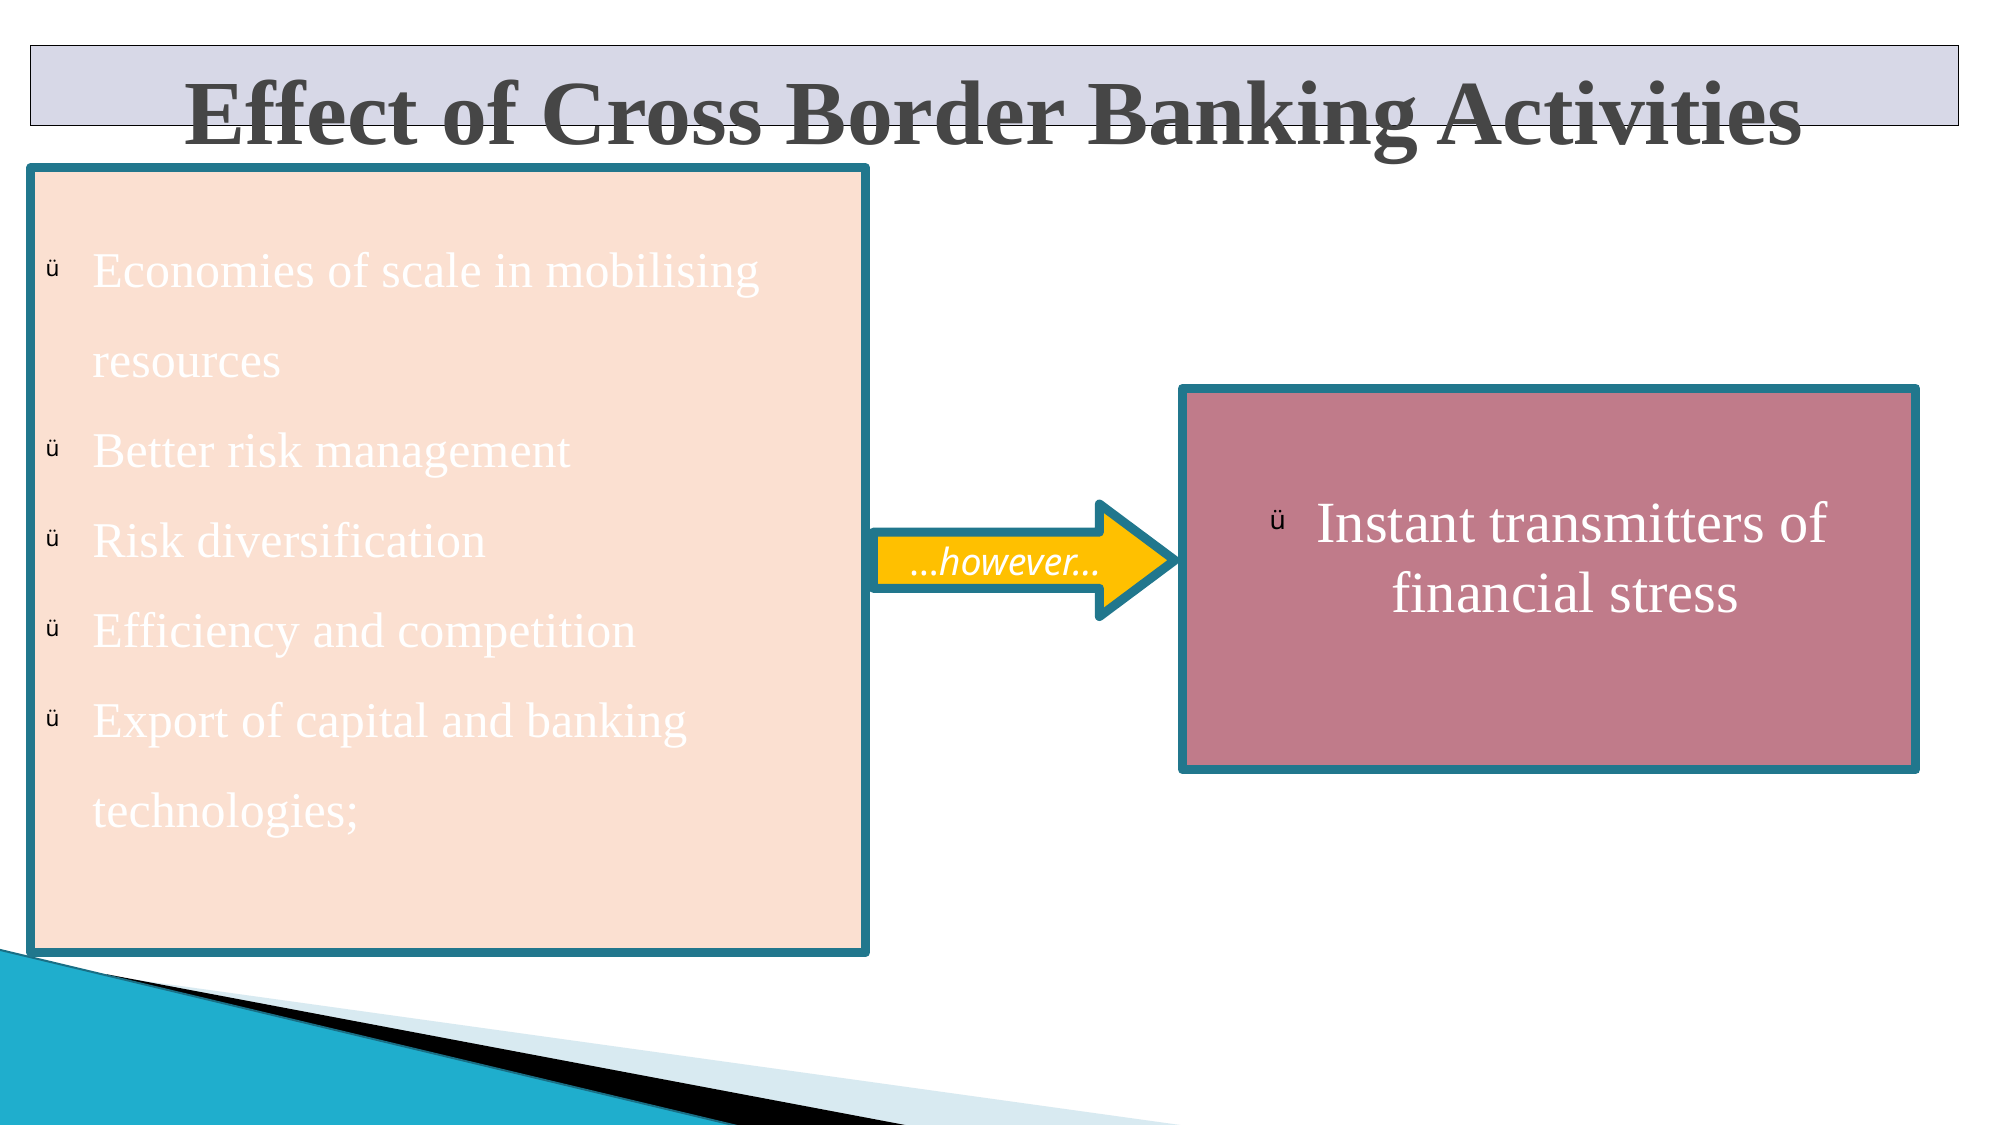

# Effect of Cross Border Banking Activities
Economies of scale in mobilising resources
Better risk management
Risk diversification
Efficiency and competition
Export of capital and banking technologies;
Instant transmitters of financial stress
…however…